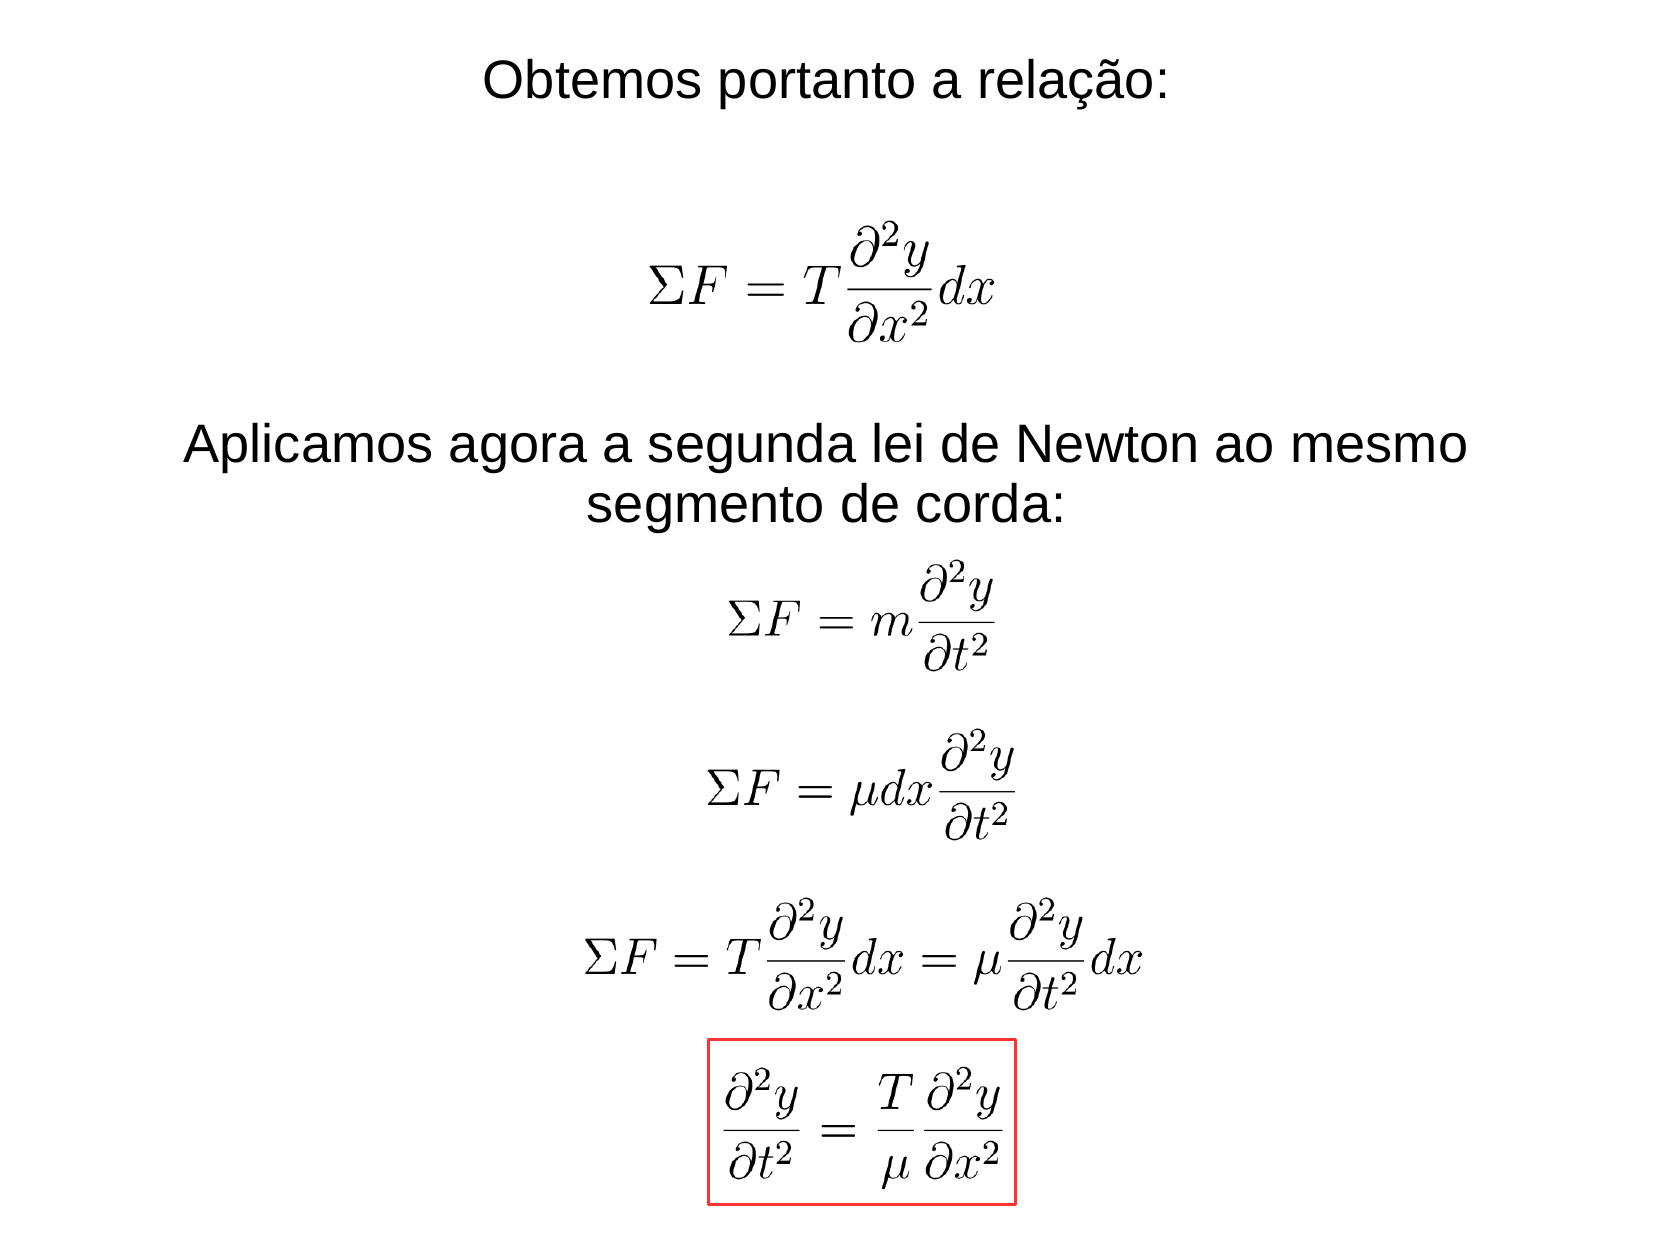

# Obtemos portanto a relação:
Aplicamos agora a segunda lei de Newton ao mesmo segmento de corda: